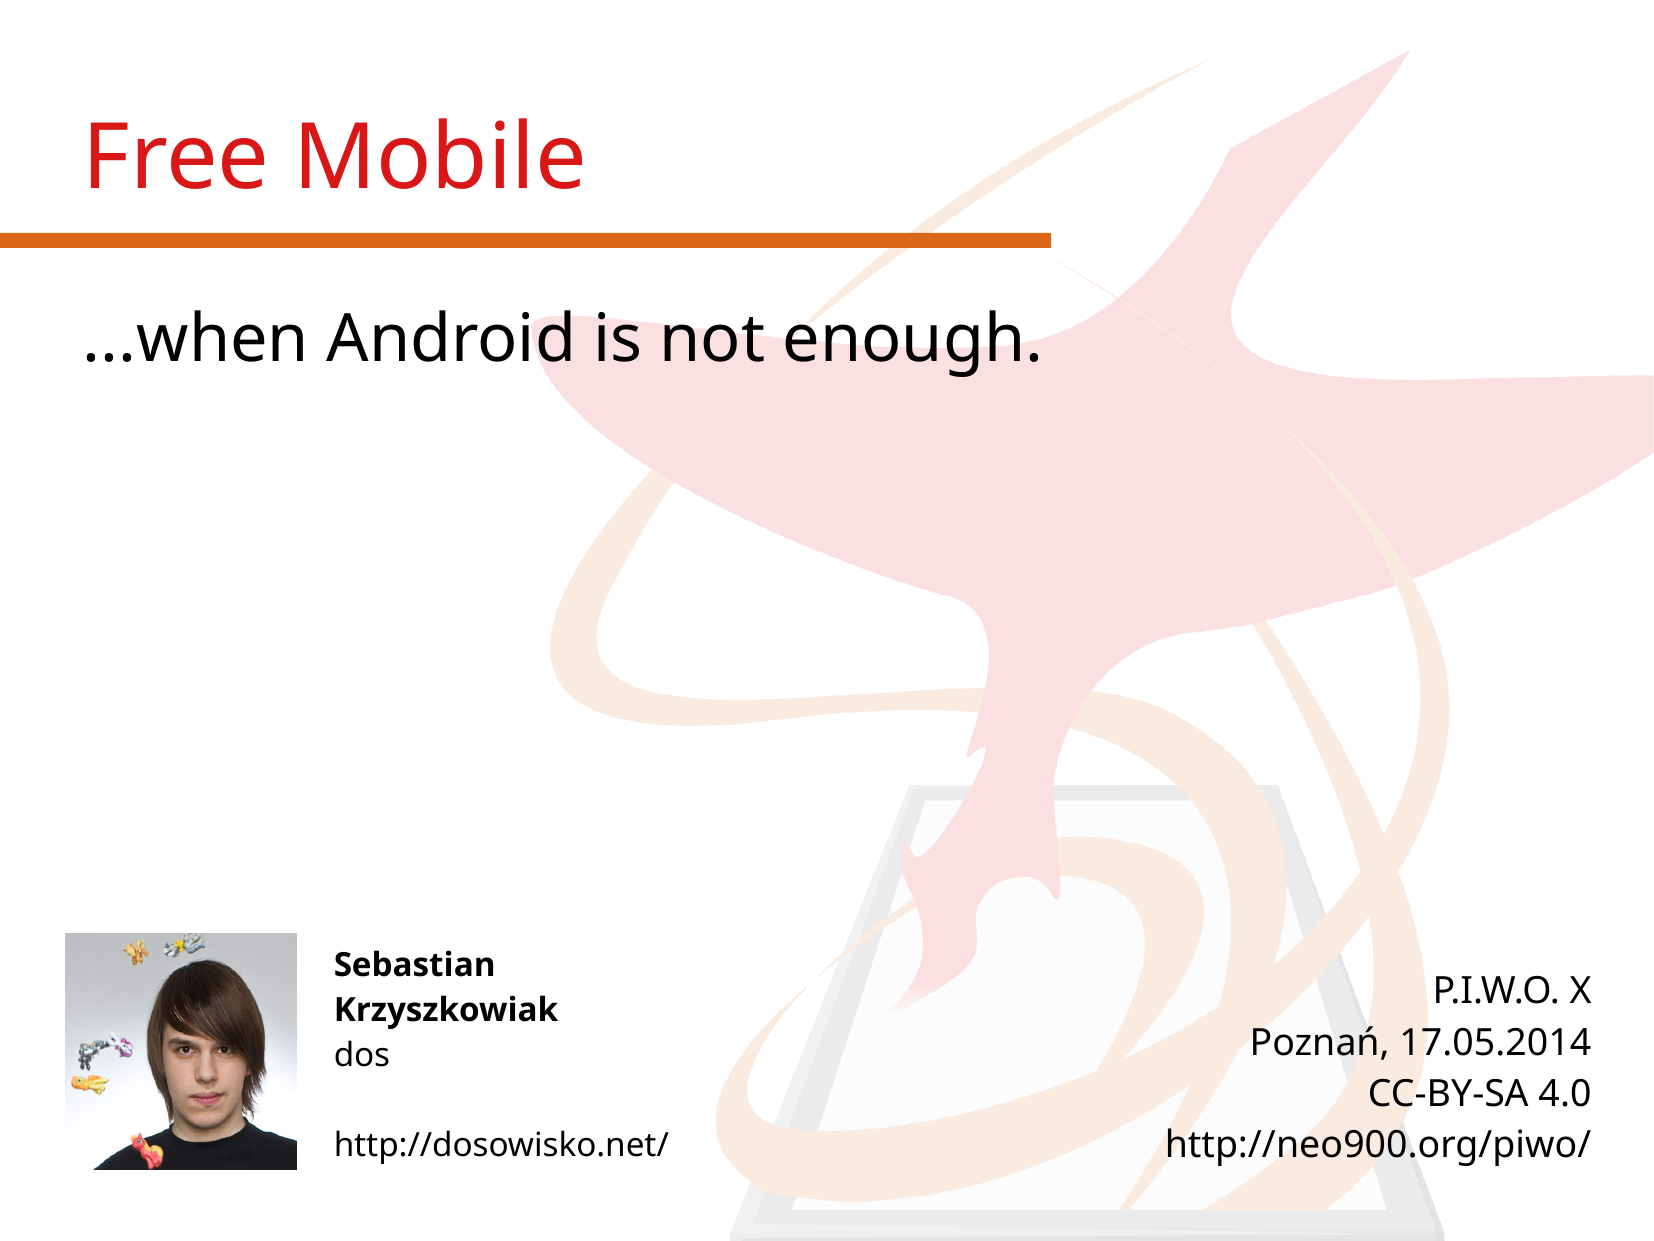

# Free Mobile
...when Android is not enough.
Sebastian Krzyszkowiak
dos
http://dosowisko.net/
P.I.W.O. X
Poznań, 17.05.2014
CC-BY-SA 4.0
http://neo900.org/piwo/